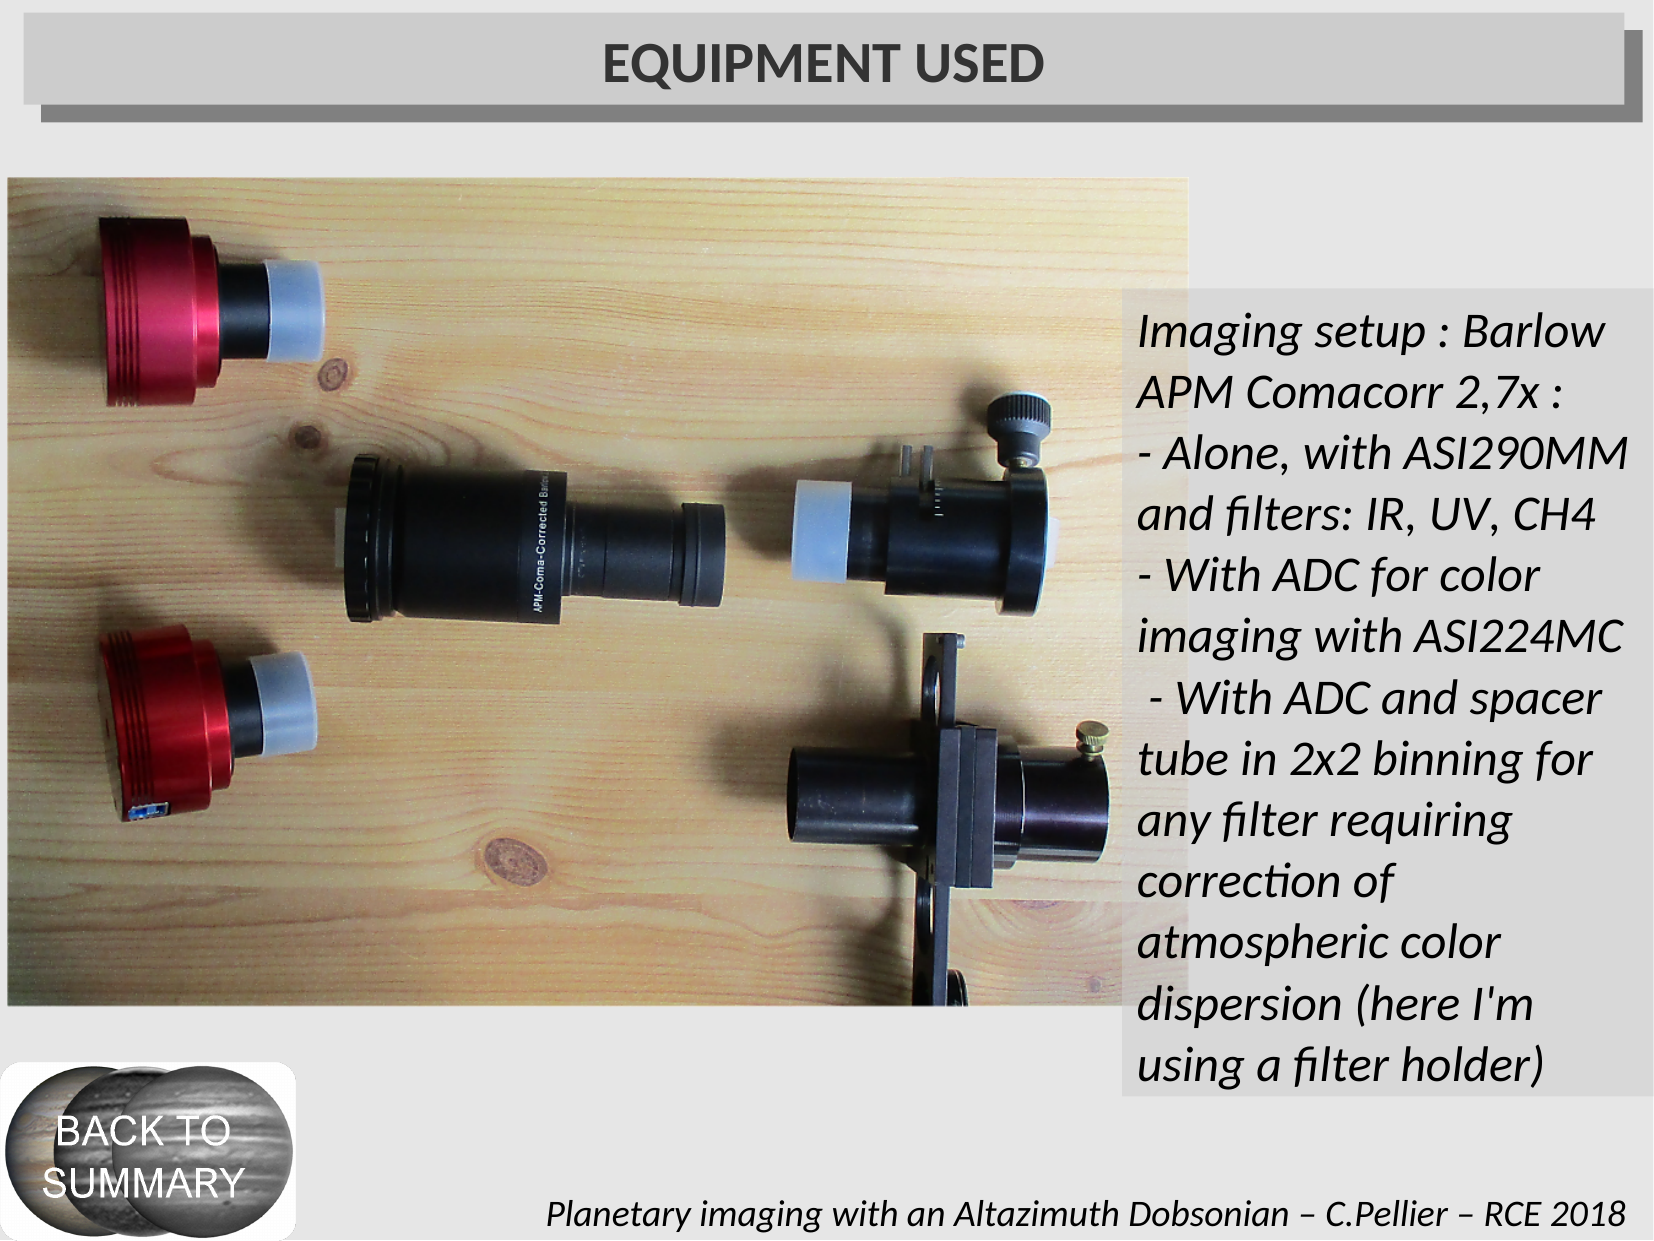

EQUIPMENT USED
Imaging setup : Barlow APM Comacorr 2,7x :
- Alone, with ASI290MM and filters: IR, UV, CH4
- With ADC for color imaging with ASI224MC
 - With ADC and spacer tube in 2x2 binning for any filter requiring correction of atmospheric color dispersion (here I'm using a filter holder)
Planetary imaging with an Altazimuth Dobsonian – C.Pellier – RCE 2018